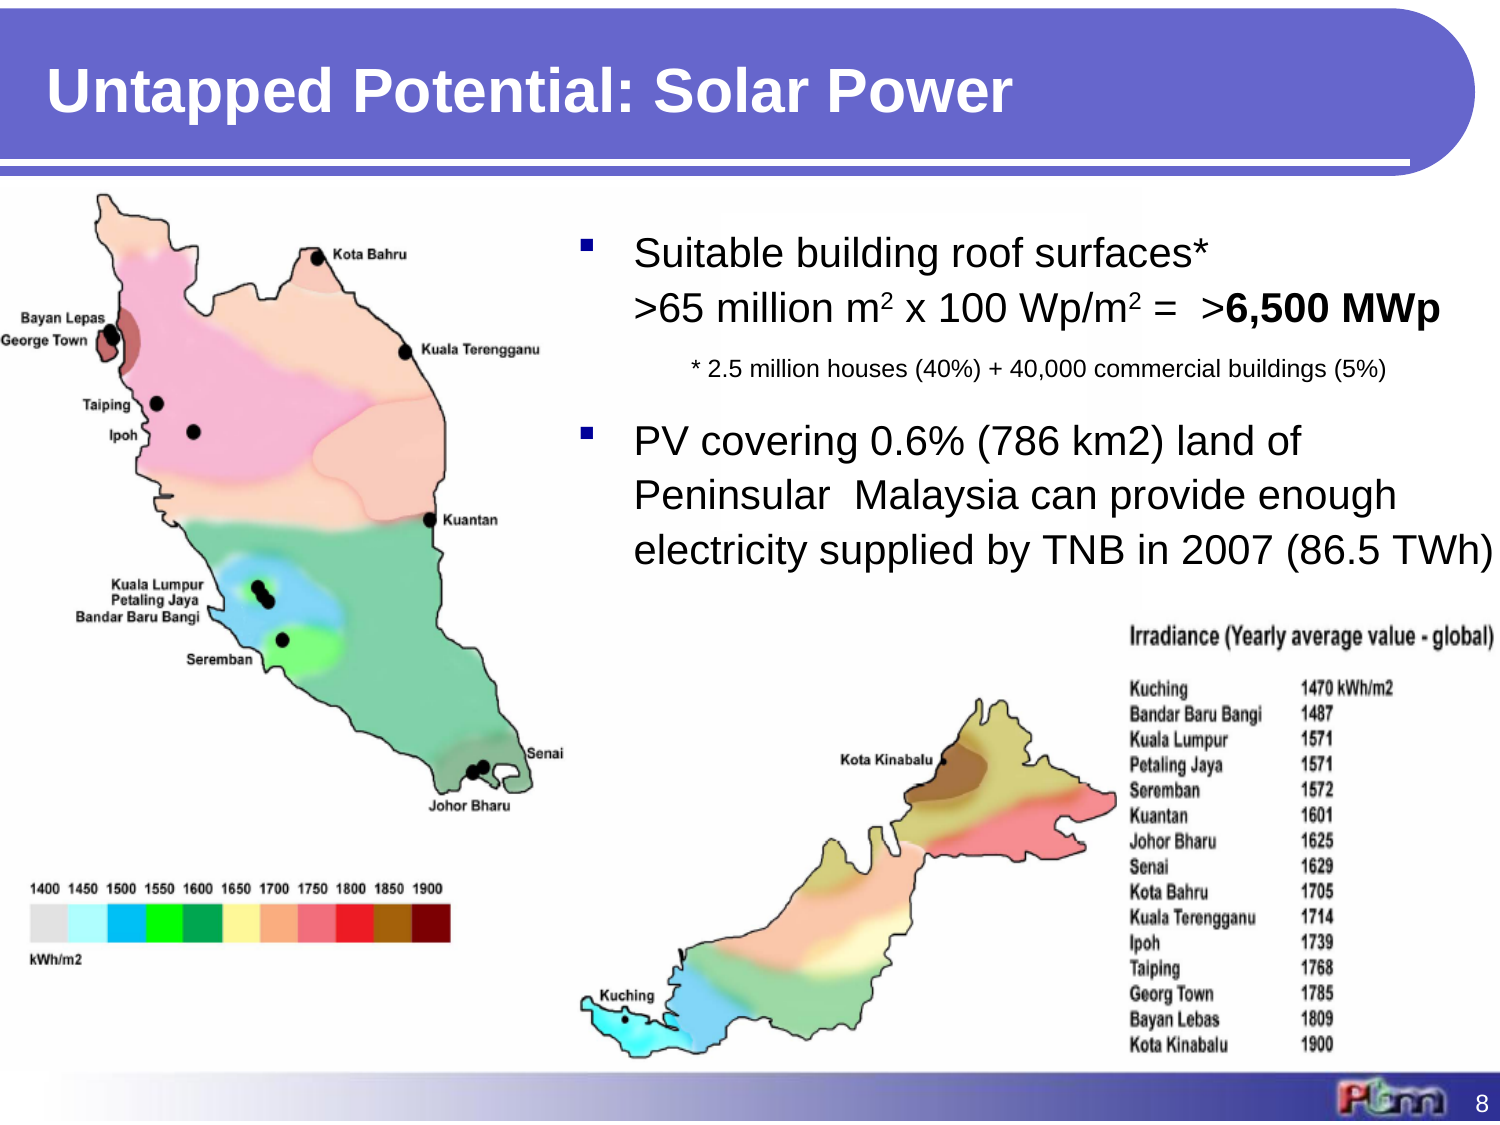

# Untapped Potential: Solar Power
Suitable building roof surfaces* >65 million m2 x 100 Wp/m2 = >6,500 MWp * 2.5 million houses (40%) + 40,000 commercial buildings (5%)
PV covering 0.6% (786 km2) land of Peninsular Malaysia can provide enough electricity supplied by TNB in 2007 (86.5 TWh)